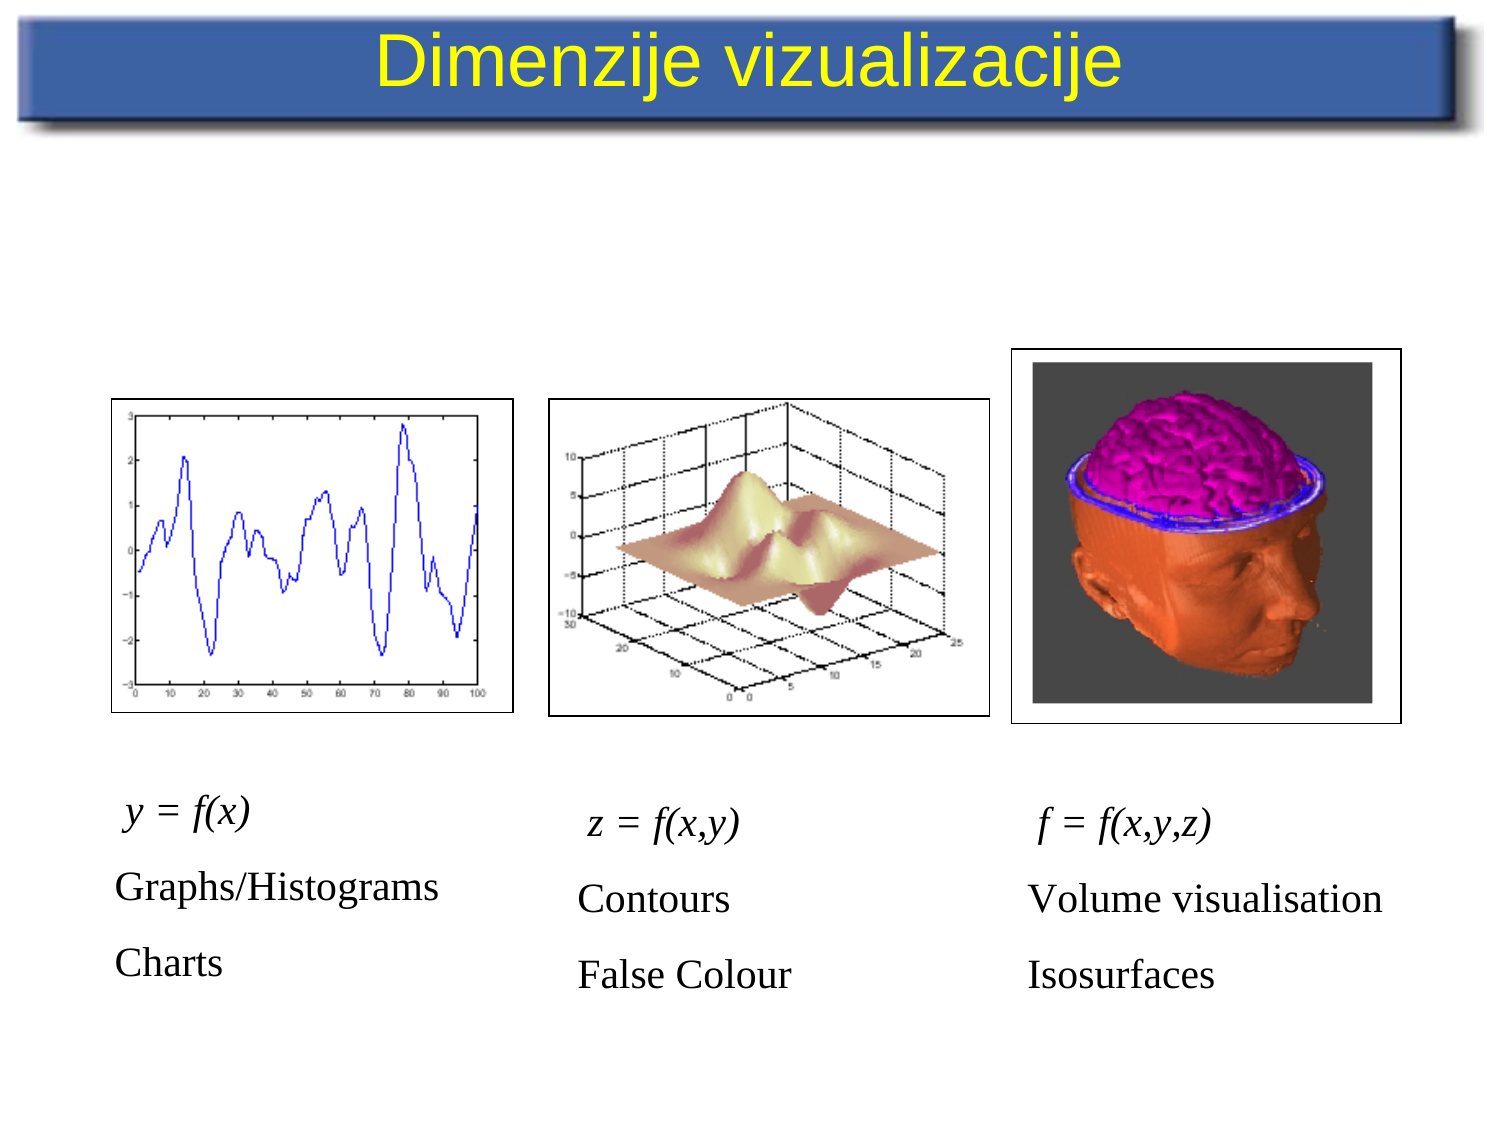

# Dimenzije vizualizacije
 y = f(x)
Graphs/Histograms
Charts
 z = f(x,y)
Contours
False Colour
 f = f(x,y,z)
Volume visualisation
Isosurfaces